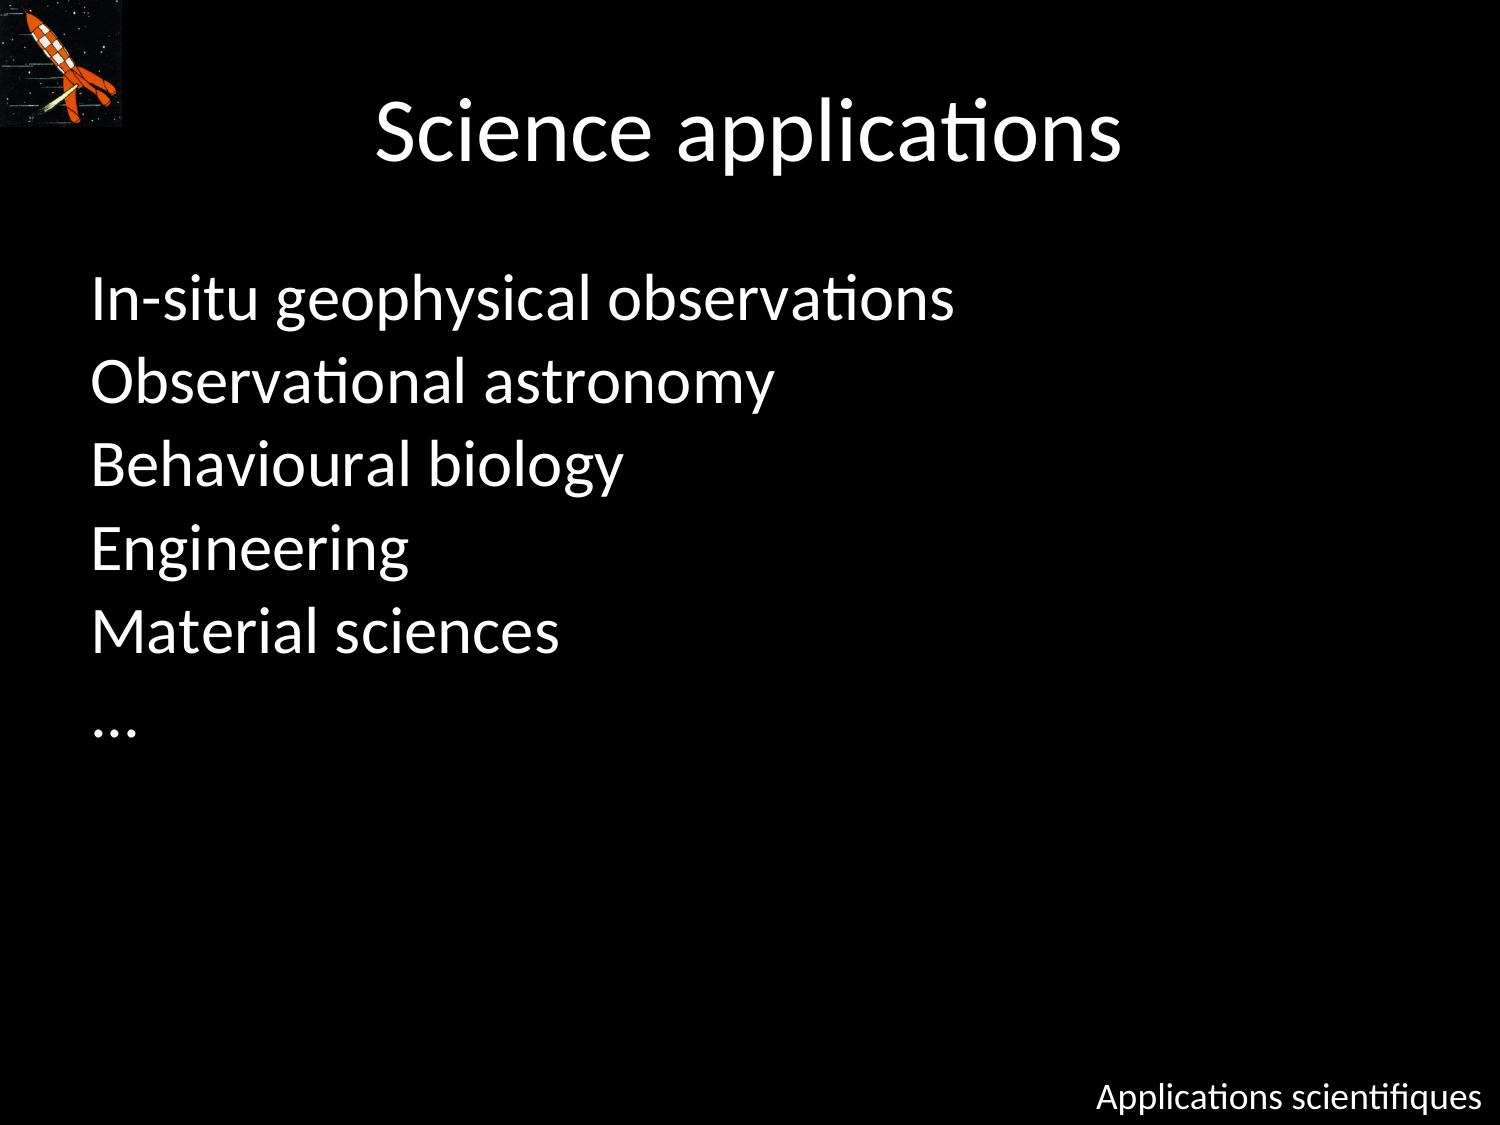

# Science applications
In-situ geophysical observations
Observational astronomy
Behavioural biology
Engineering
Material sciences
...
Applications scientifiques